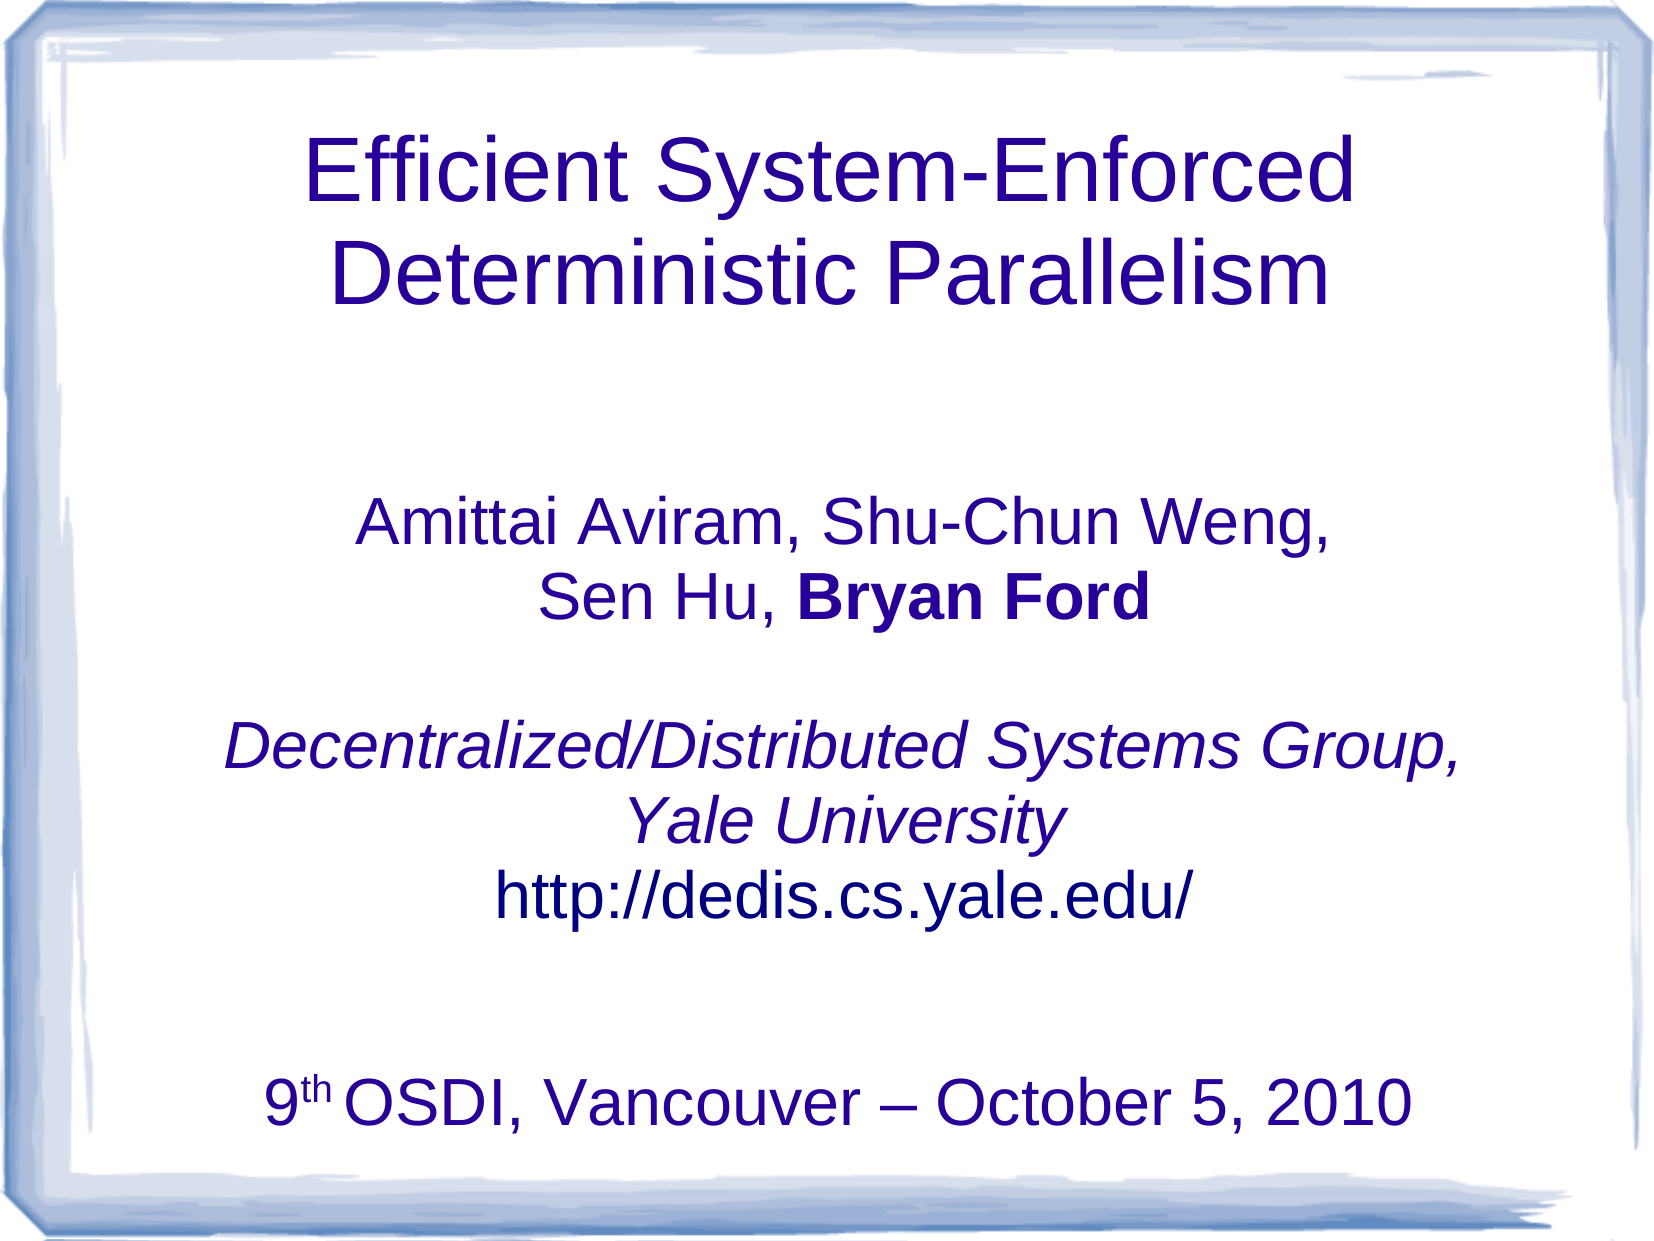

# Efficient System-Enforced Deterministic Parallelism
Amittai Aviram, Shu-Chun Weng,
Sen Hu, Bryan Ford
Decentralized/Distributed Systems Group,
Yale University
http://dedis.cs.yale.edu/
9th OSDI, Vancouver – October 5, 2010